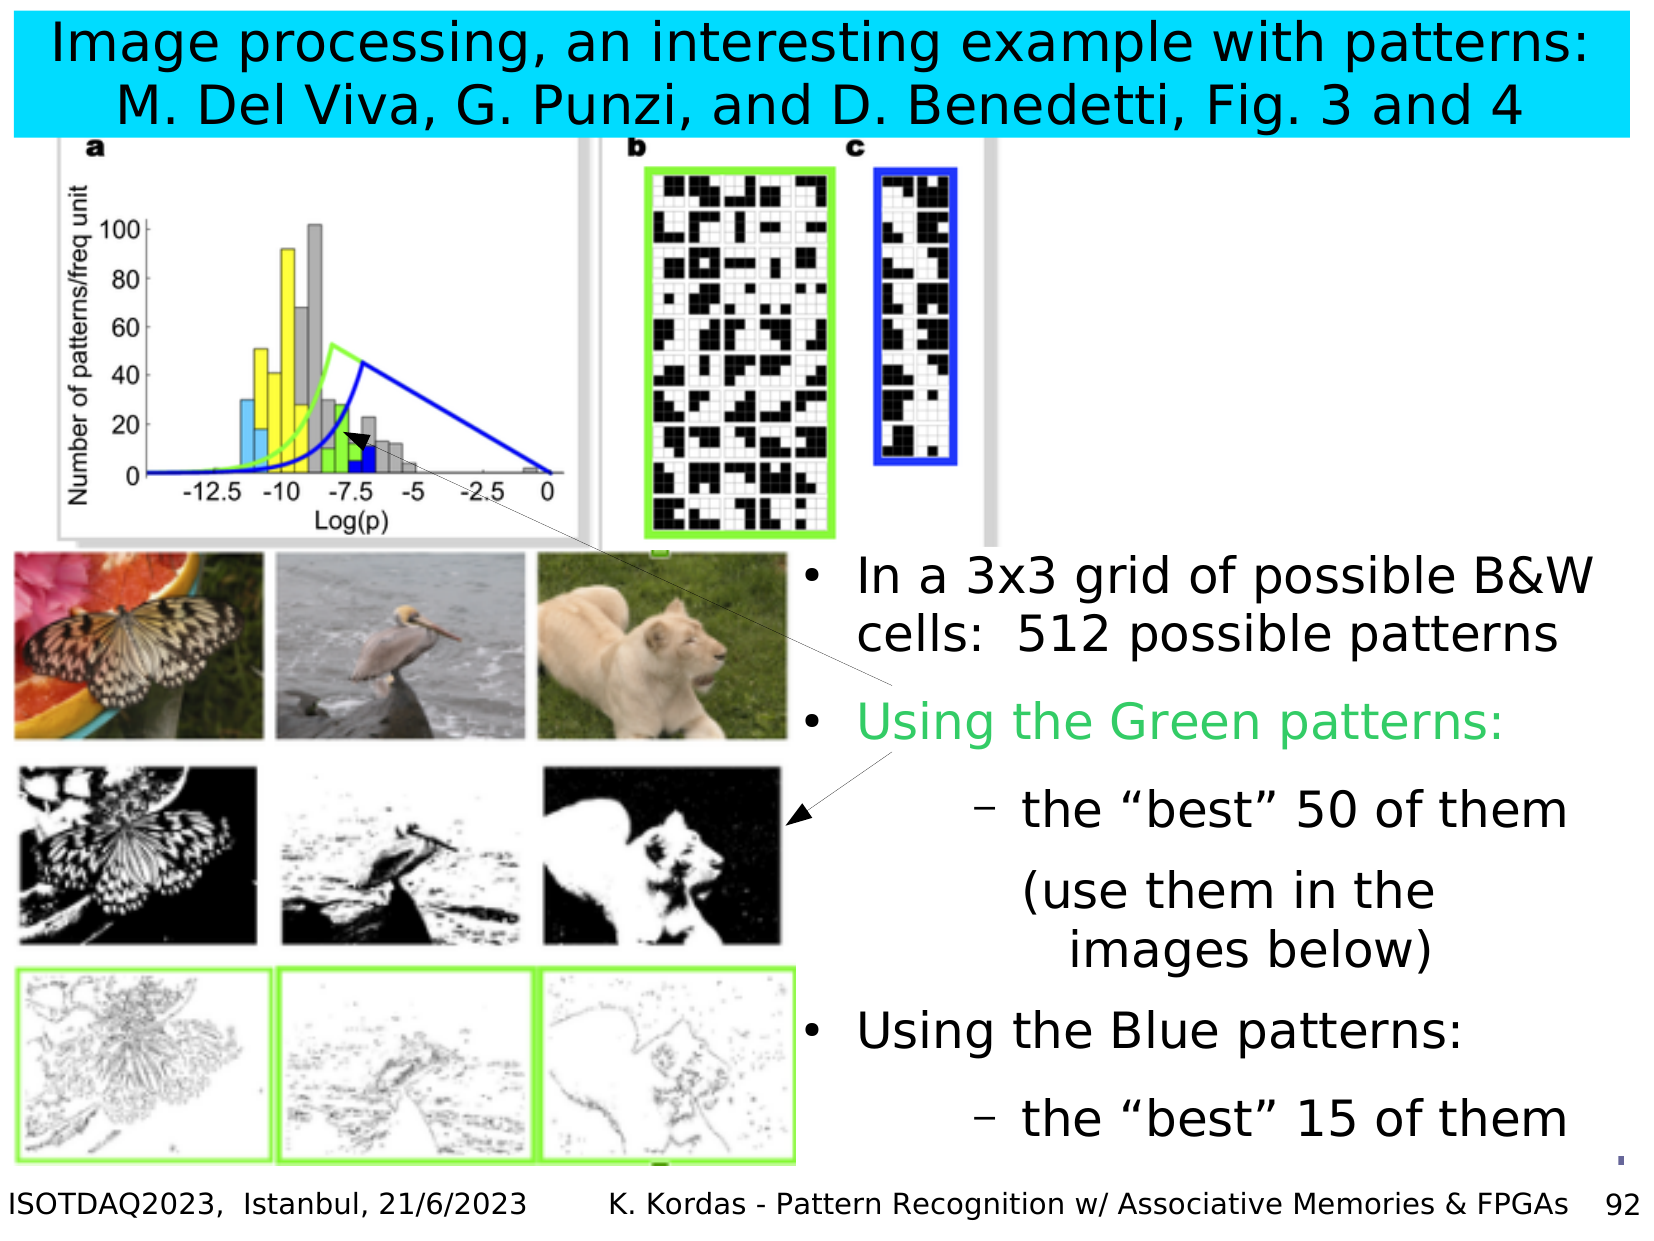

Image processing, an interesting example with patterns: M. Del Viva, G. Punzi, and D. Benedetti, Fig. 3 and 4
# In a 3x3 grid of possible B&W cells: 512 possible patterns
Using the Green patterns:
the “best” 50 of them
(use them in the images below)
Using the Blue patterns:
the “best” 15 of them
ISOTDAQ2023, Istanbul, 21/6/2023
K. Kordas - Pattern Recognition w/ Associative Memories & FPGAs
92